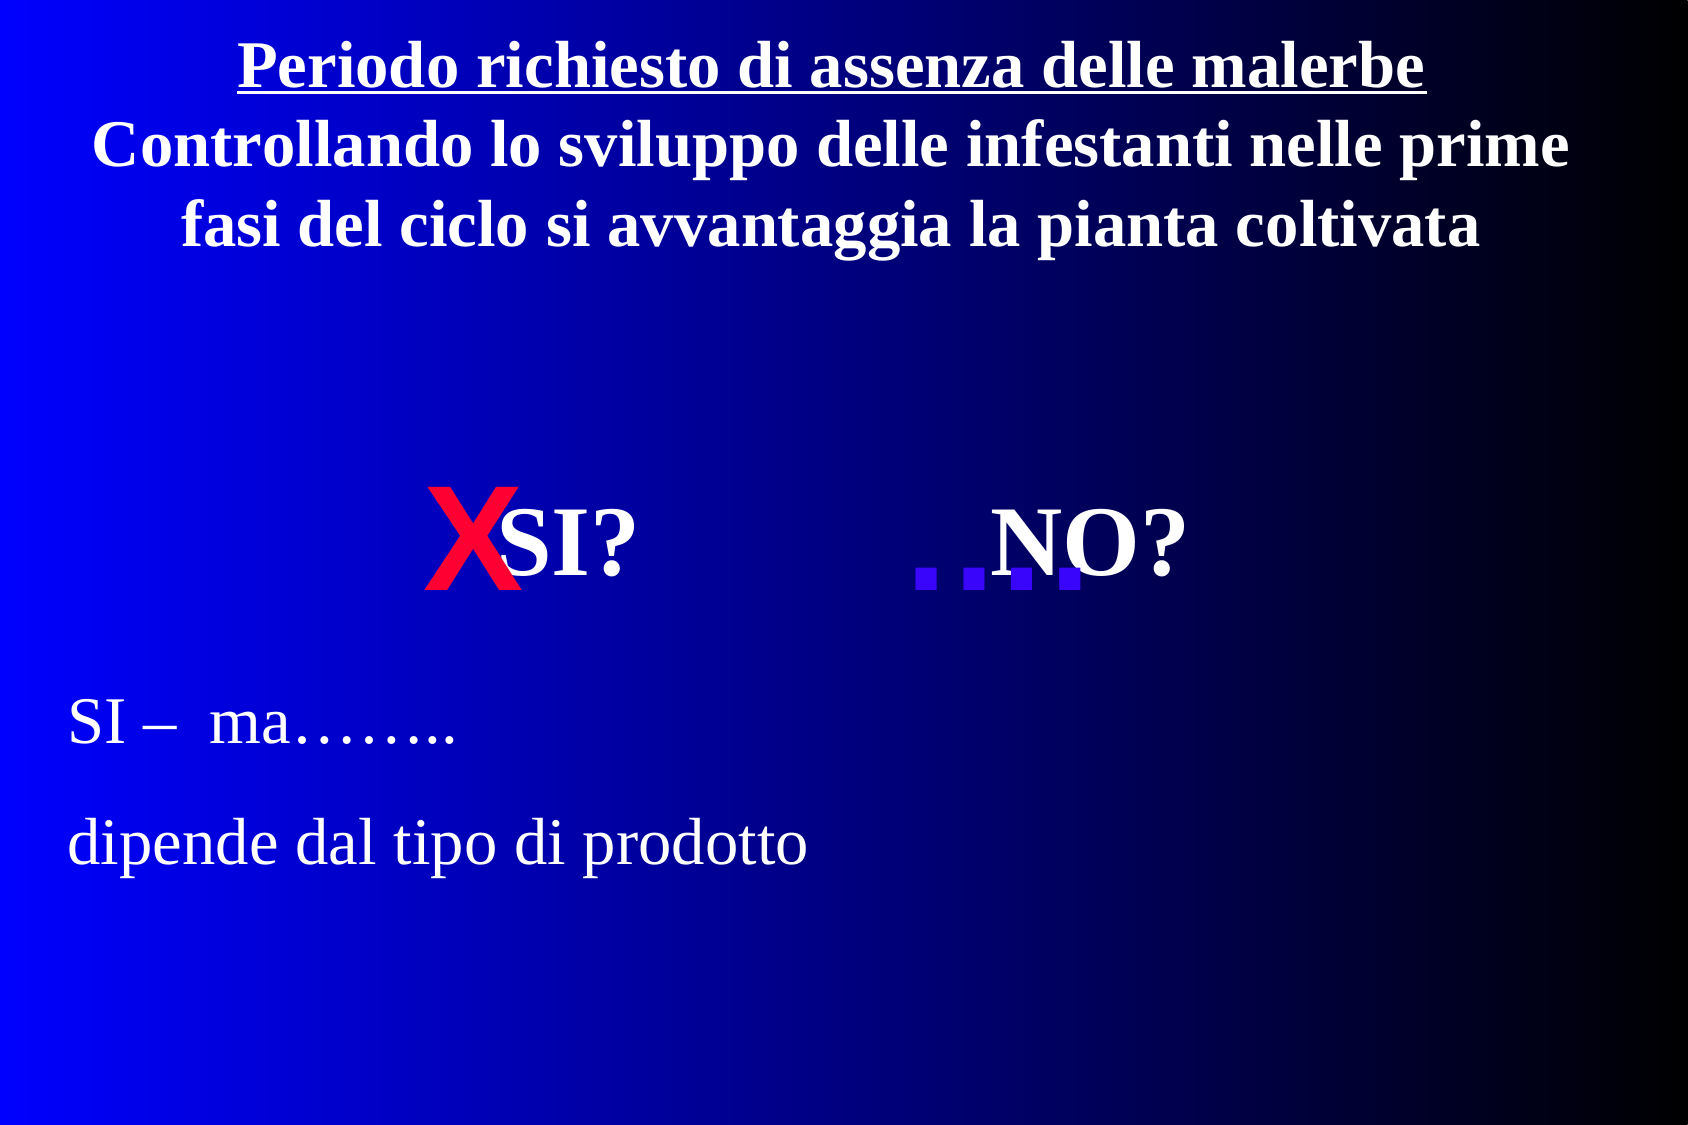

Periodo richiesto di assenza delle malerbe
Controllando lo sviluppo delle infestanti nelle prime fasi del ciclo si avvantaggia la pianta coltivata
X ….
SI? NO?
SI – ma……..
dipende dal tipo di prodotto